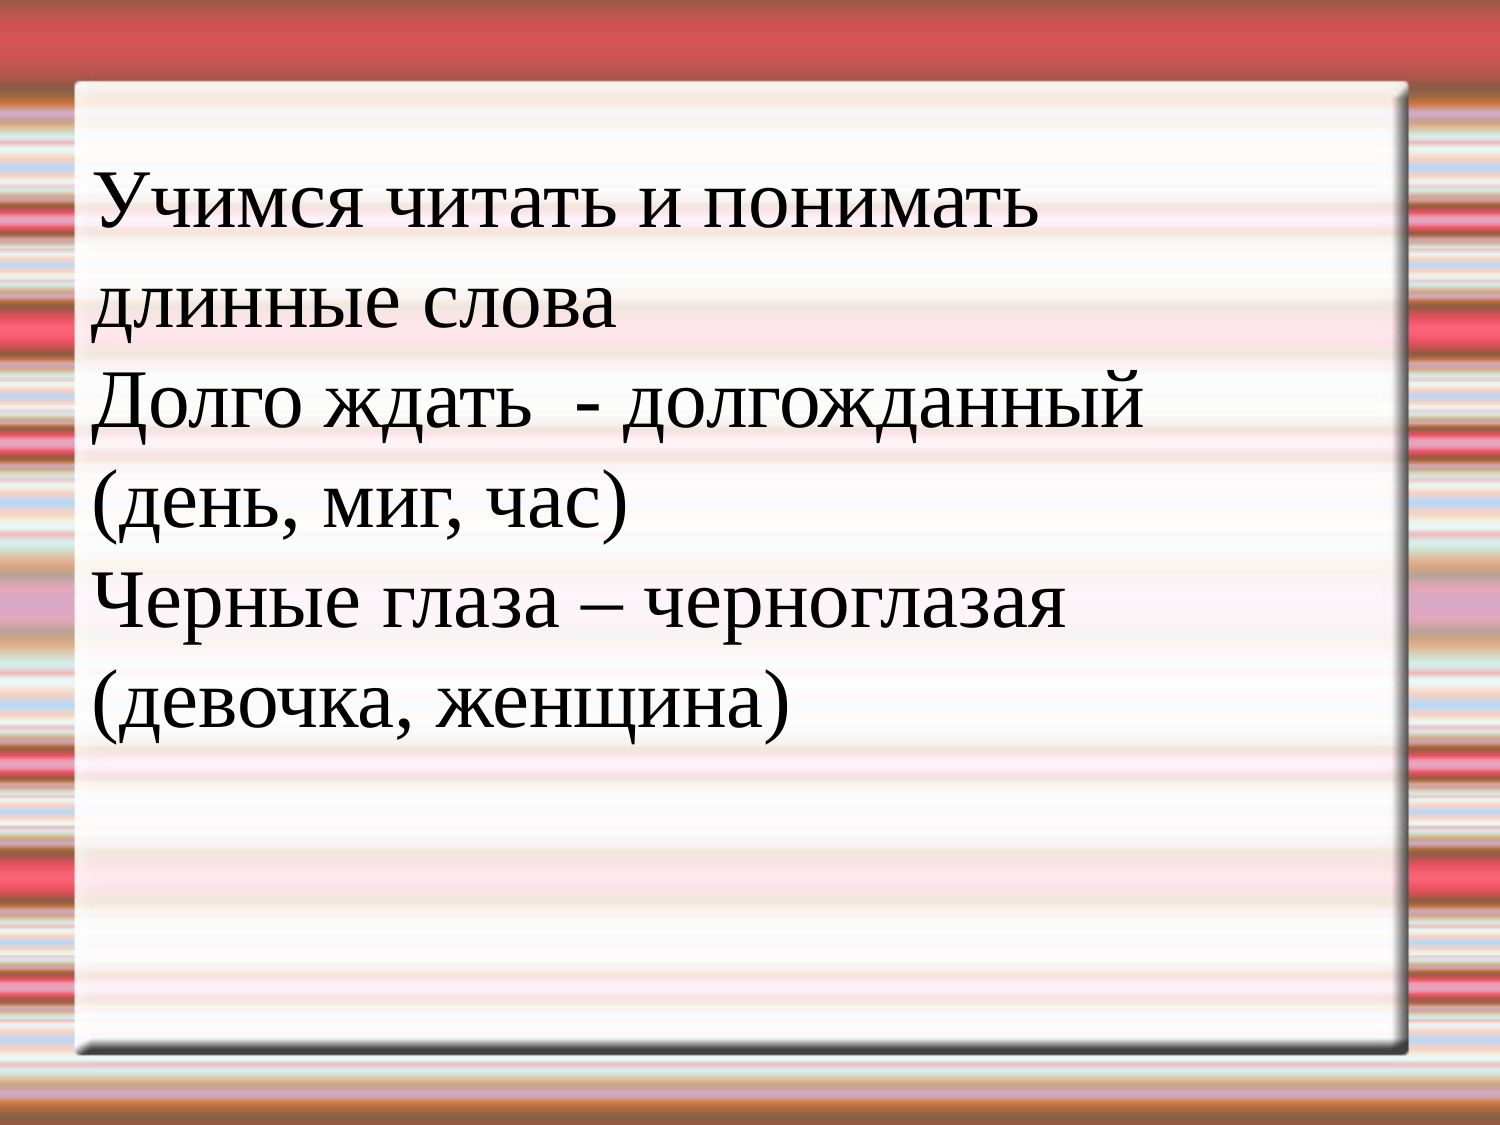

Учимся читать и понимать длинные слова
Долго ждать - долгожданный (день, миг, час)
Черные глаза – черноглазая (девочка, женщина)